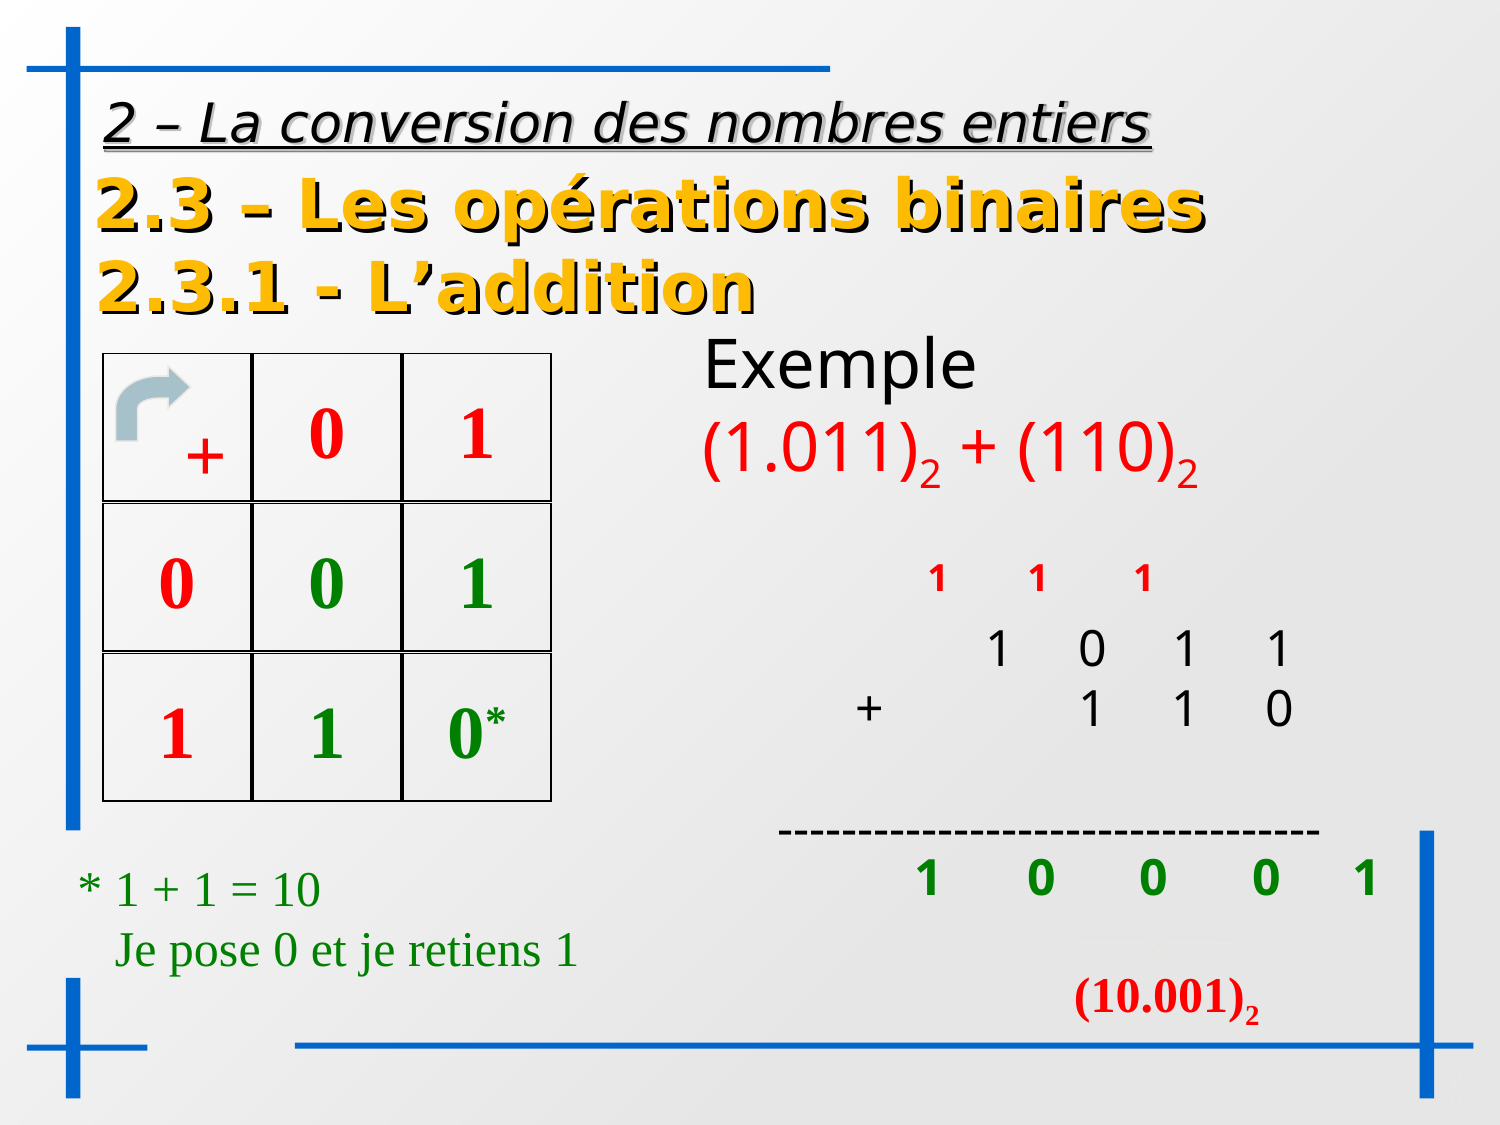

# 2 – La conversion des nombres entiers
2.3 – Les opérations binaires
2.3.1 - L’addition
Exemple
(1.011)2 + (110)2
 +
0
1
0
1
0
1
1
1
1
 1 0 1 1
 + 1 1 0
 	 ----------------------------------
1
0*
1
0
0
0
1
* 1 + 1 = 10
 Je pose 0 et je retiens 1
(10.001)2